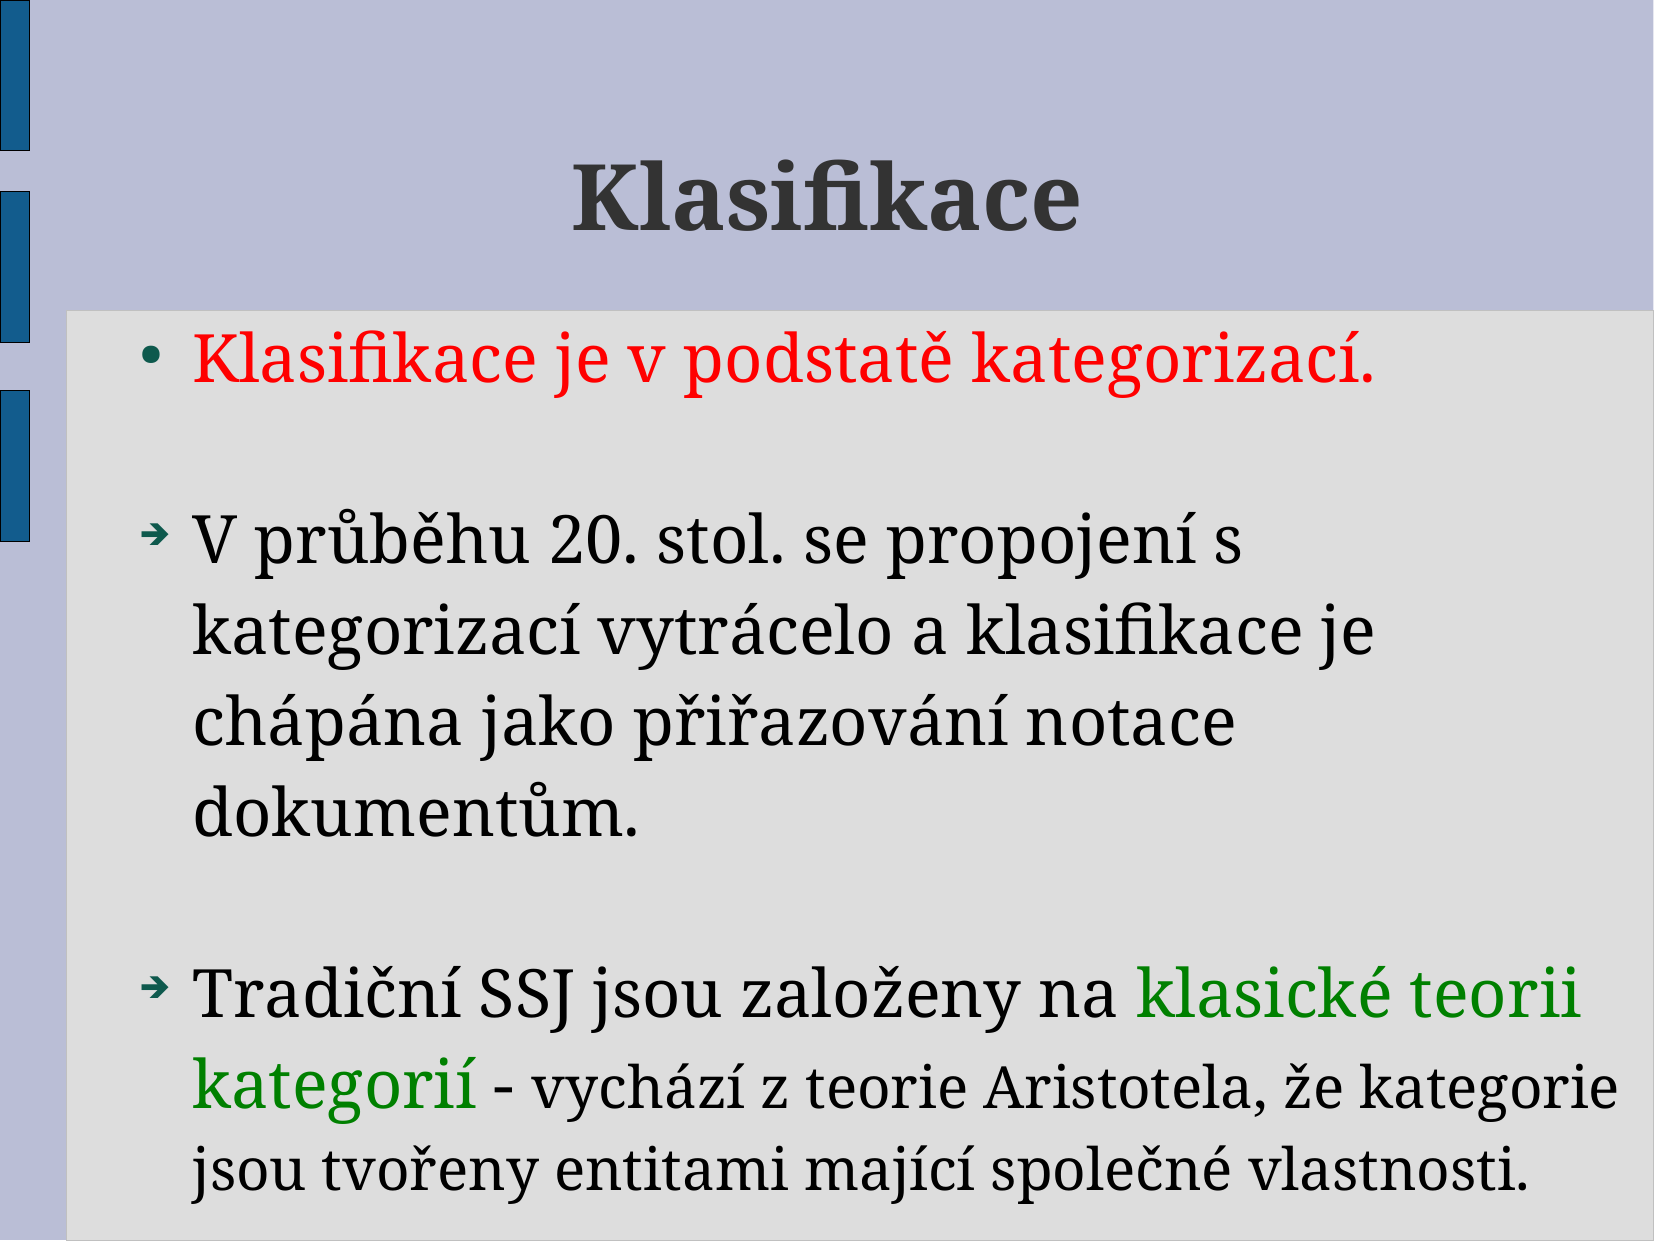

# Klasifikace
Klasifikace je v podstatě kategorizací.
V průběhu 20. stol. se propojení s kategorizací vytrácelo a klasifikace je chápána jako přiřazování notace dokumentům.
Tradiční SSJ jsou založeny na klasické teorii kategorií - vychází z teorie Aristotela, že kategorie jsou tvořeny entitami mající společné vlastnosti.
Teorie prototypů (kognitivní psychologie) - Teorie, že kategorie mají prototypy. Více viz Sternberg, 2002, s. 289-291.